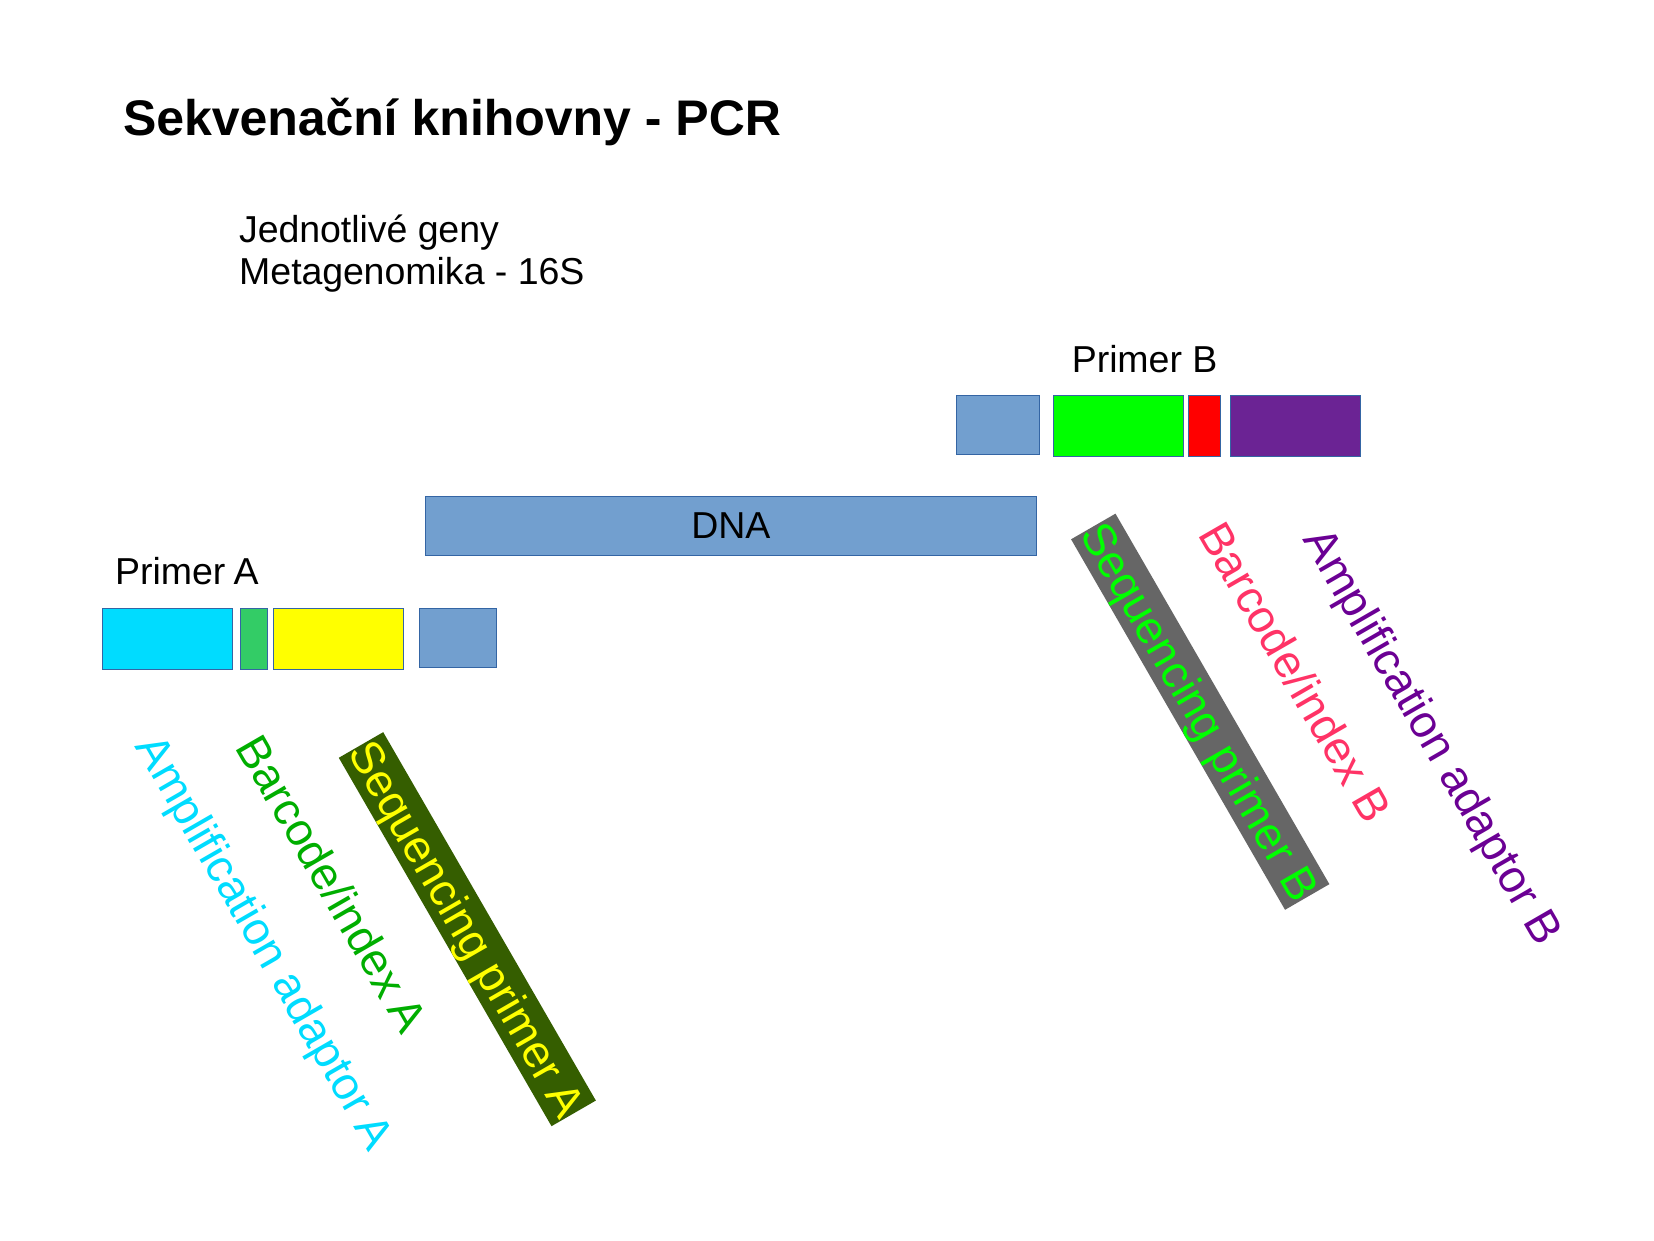

Sekvenační knihovny - PCR
Jednotlivé geny
Metagenomika - 16S
Primer B
DNA
Primer A
Barcode/index B
Sequencing primer B
Amplification adaptor B
Barcode/index A
Sequencing primer A
Amplification adaptor A